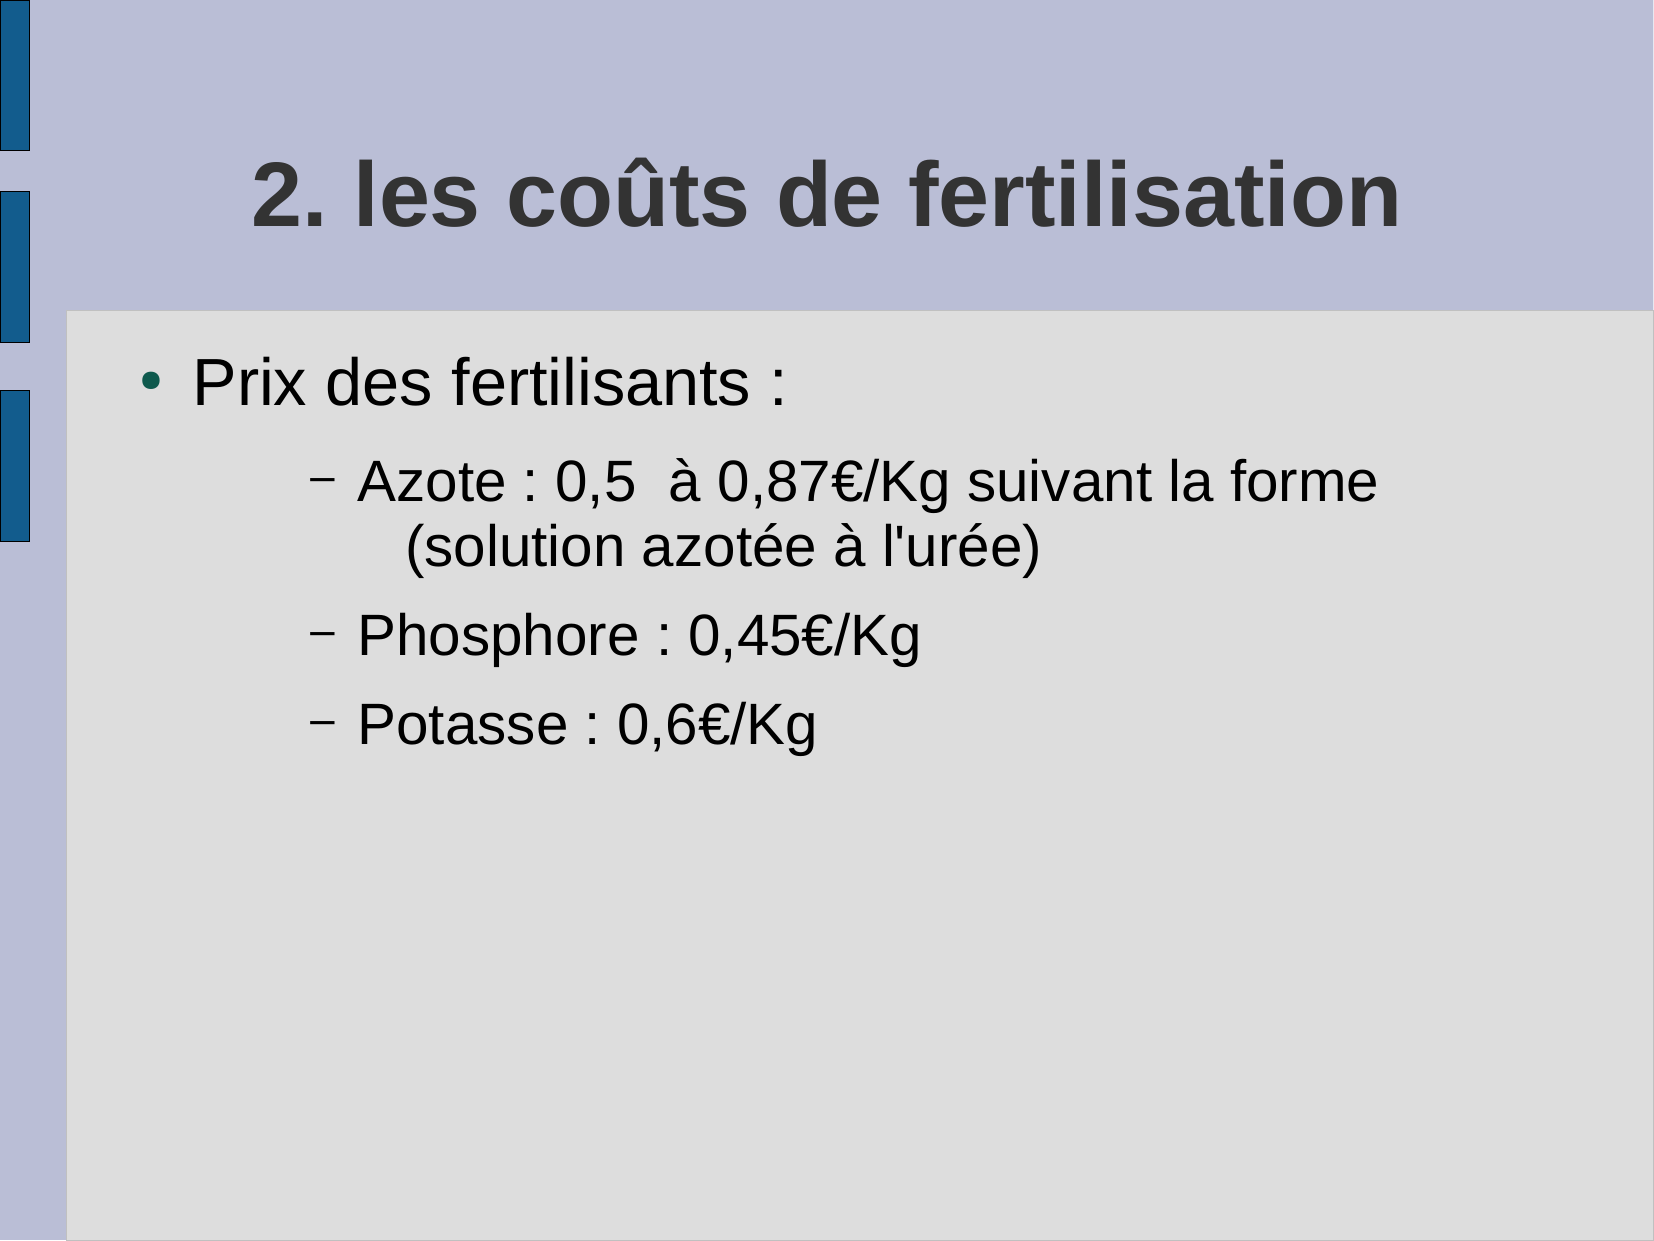

# 2. les coûts de fertilisation
Prix des fertilisants :
Azote : 0,5 à 0,87€/Kg suivant la forme (solution azotée à l'urée)
Phosphore : 0,45€/Kg
Potasse : 0,6€/Kg